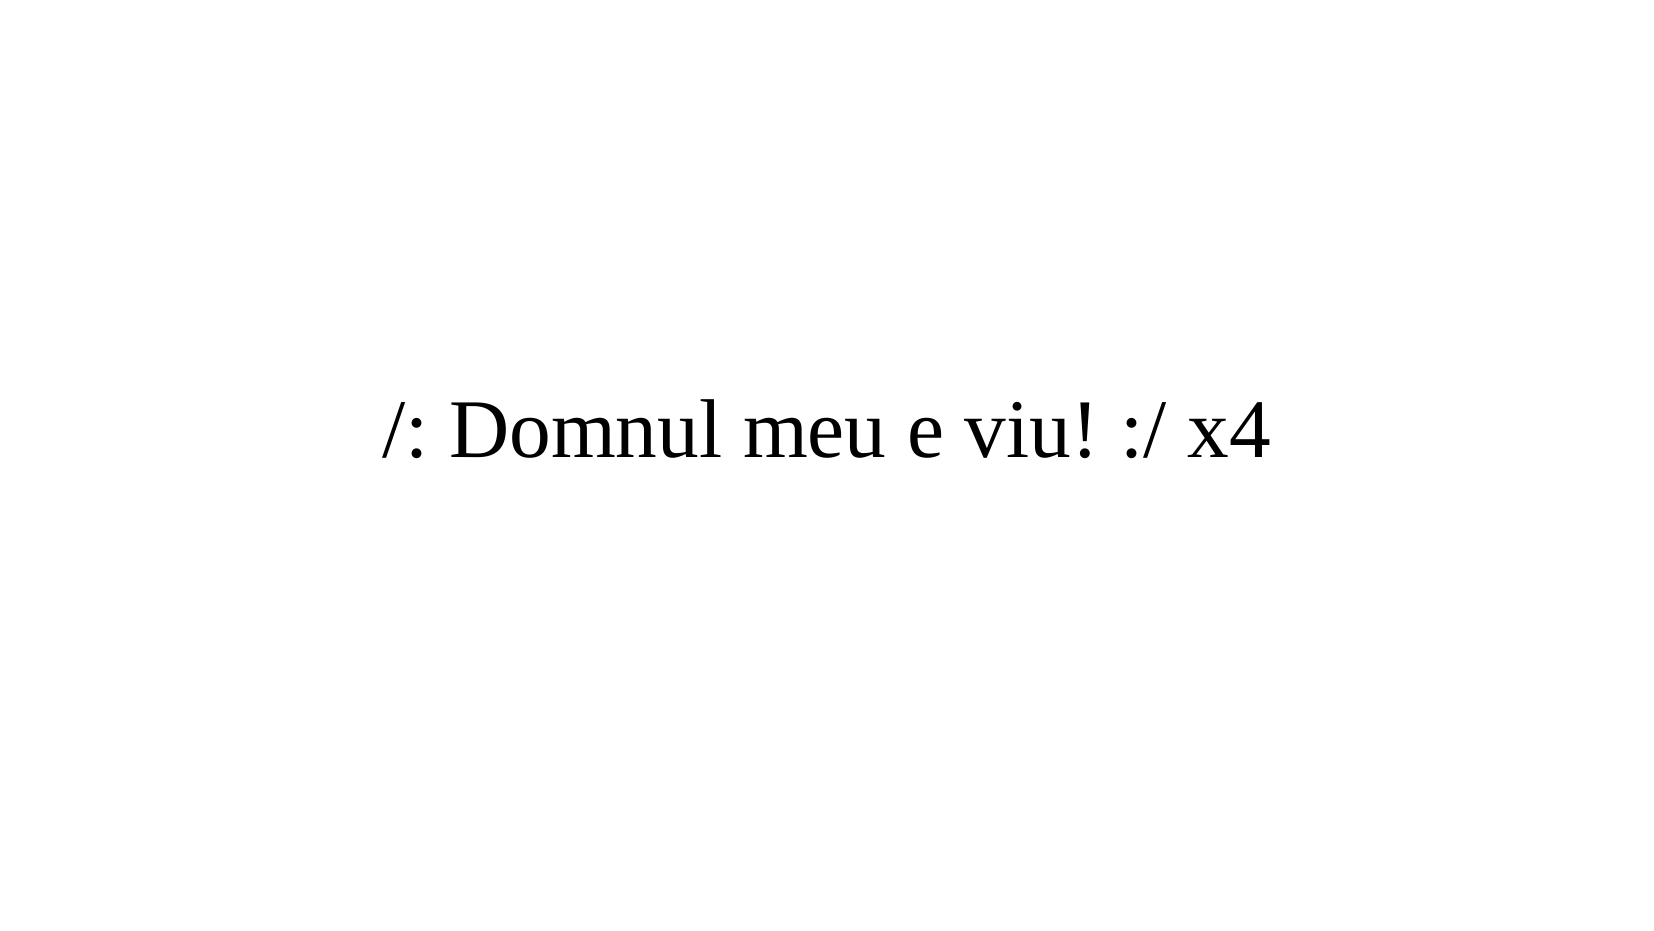

# /: Domnul meu e viu! :/ x4